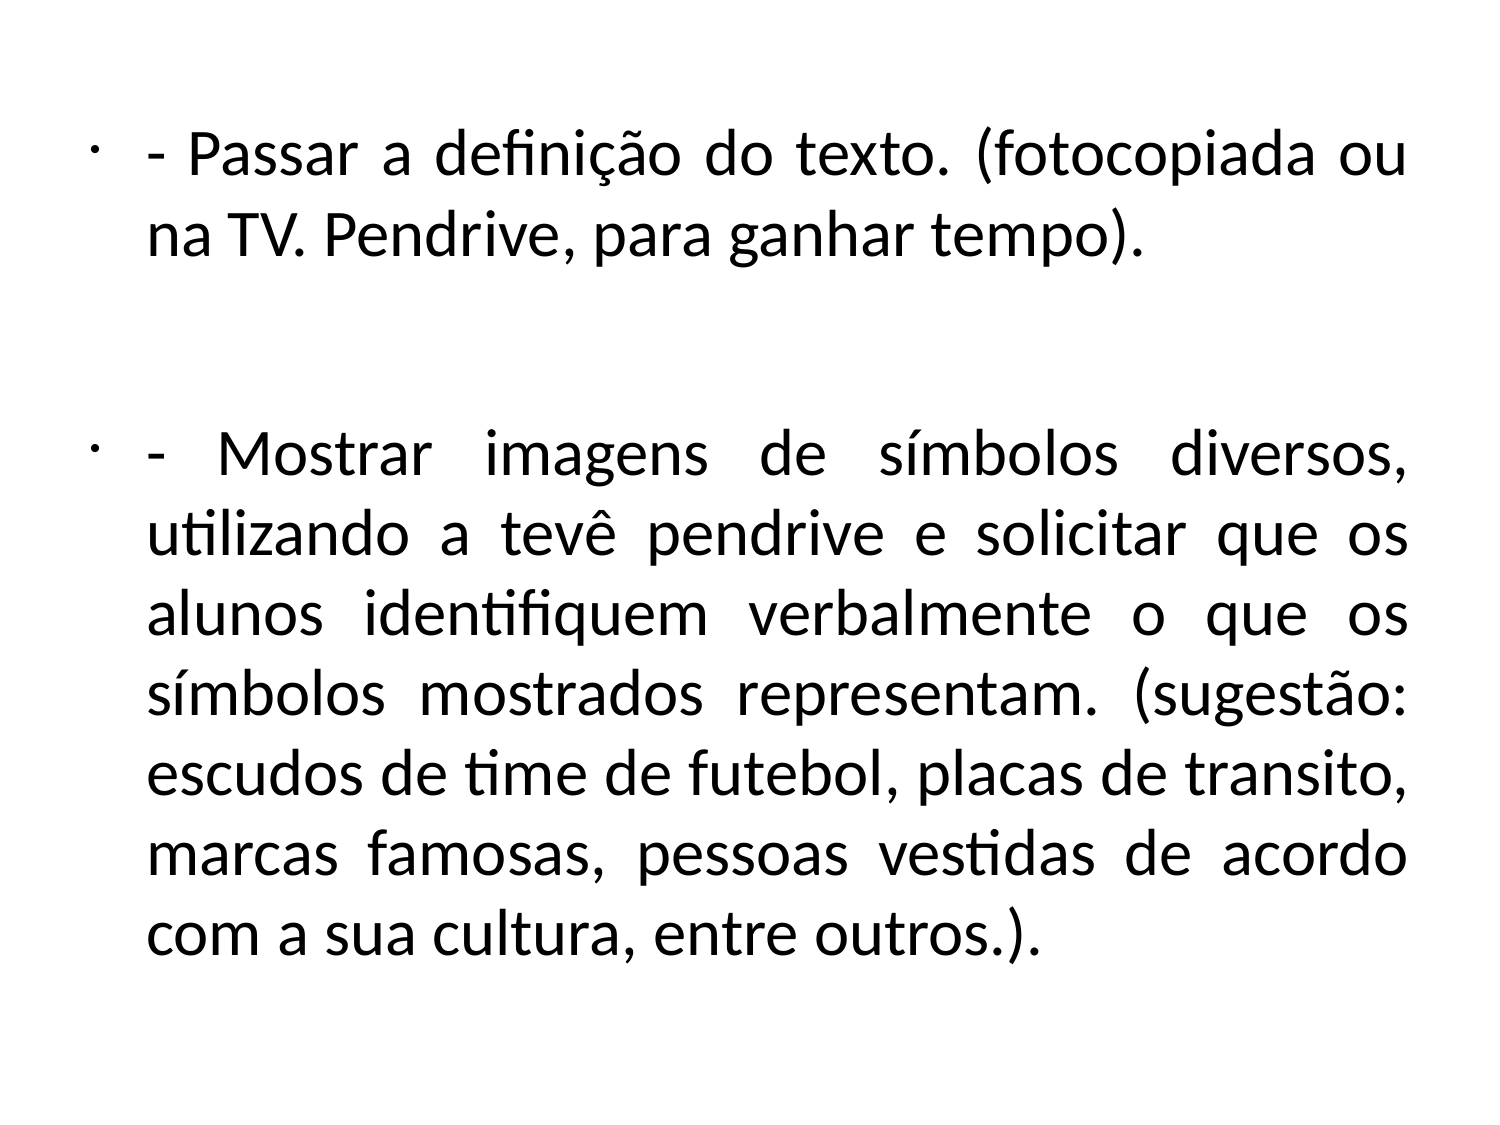

# - Passar a definição do texto. (fotocopiada ou na TV. Pendrive, para ganhar tempo).
- Mostrar imagens de símbolos diversos, utilizando a tevê pendrive e solicitar que os alunos identifiquem verbalmente o que os símbolos mostrados representam. (sugestão: escudos de time de futebol, placas de transito, marcas famosas, pessoas vestidas de acordo com a sua cultura, entre outros.).